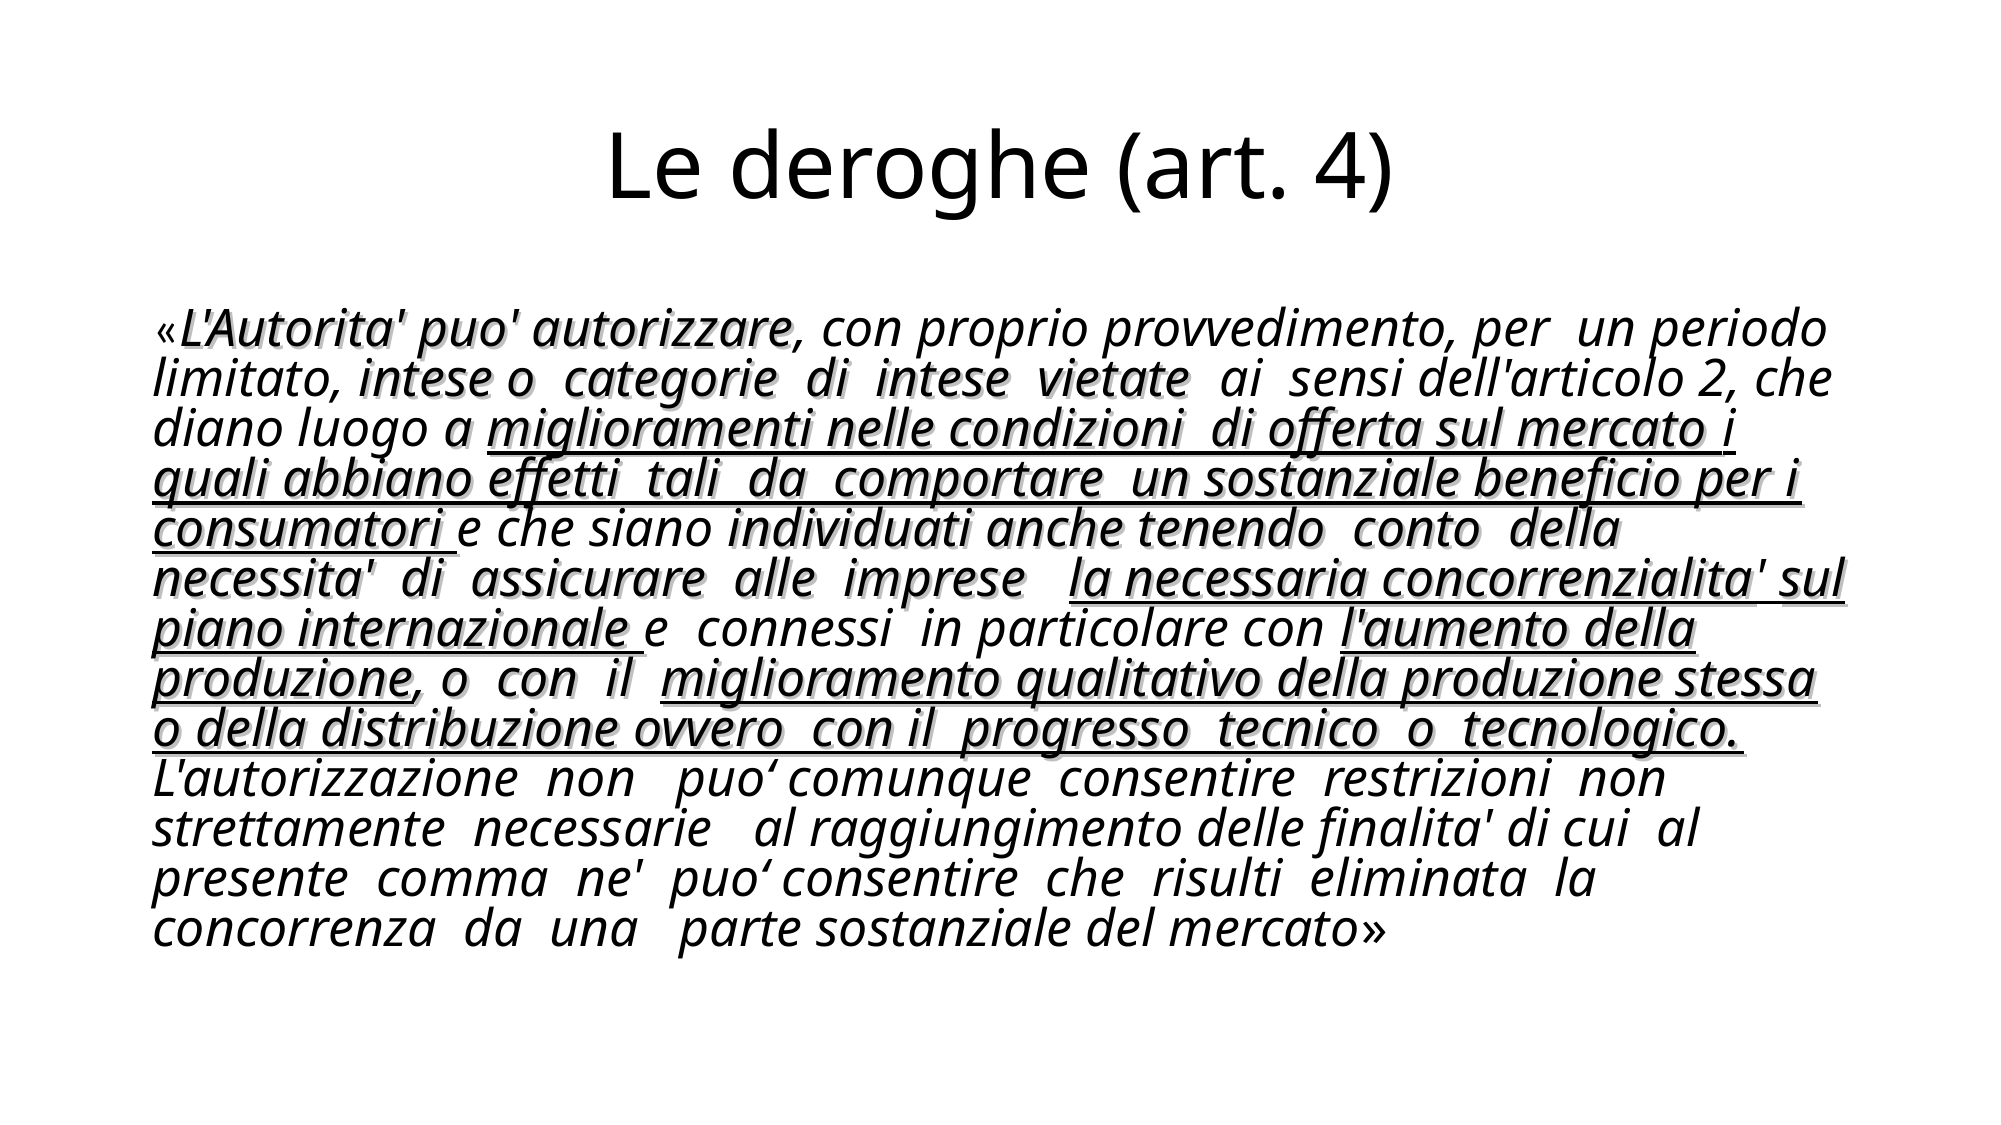

# Le deroghe (art. 4)
«L'Autorita' puo' autorizzare, con proprio provvedimento, per un periodo limitato, intese o categorie di intese vietate ai sensi dell'articolo 2, che diano luogo a miglioramenti nelle condizioni di offerta sul mercato i quali abbiano effetti tali da comportare un sostanziale beneficio per i consumatori e che siano individuati anche tenendo conto della necessita' di assicurare alle imprese la necessaria concorrenzialita' sul piano internazionale e connessi in particolare con l'aumento della produzione, o con il miglioramento qualitativo della produzione stessa o della distribuzione ovvero con il progresso tecnico o tecnologico. L'autorizzazione non puo‘ comunque consentire restrizioni non strettamente necessarie al raggiungimento delle finalita' di cui al presente comma ne' puo‘ consentire che risulti eliminata la concorrenza da una parte sostanziale del mercato»